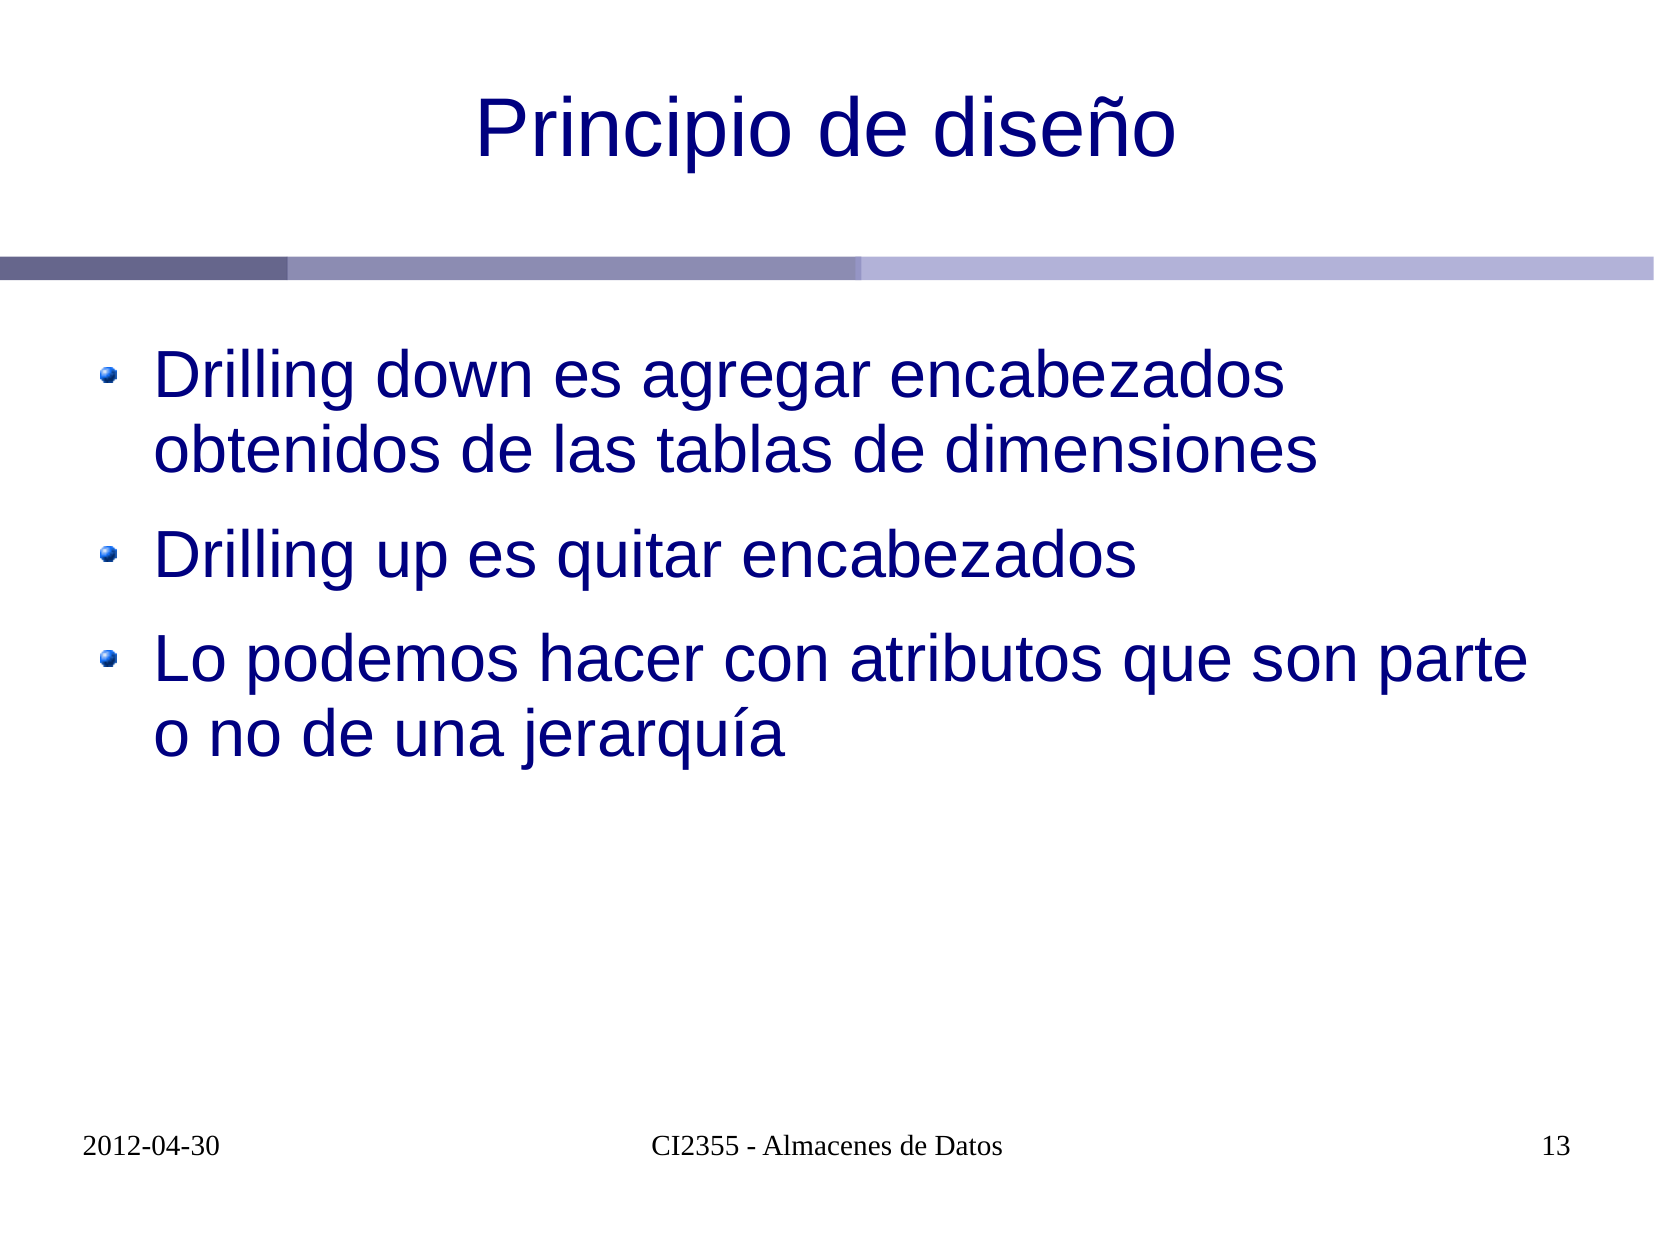

# Principio de diseño
Drilling down es agregar encabezados obtenidos de las tablas de dimensiones
Drilling up es quitar encabezados
Lo podemos hacer con atributos que son parte o no de una jerarquía
2012-04-30
CI2355 - Almacenes de Datos
13